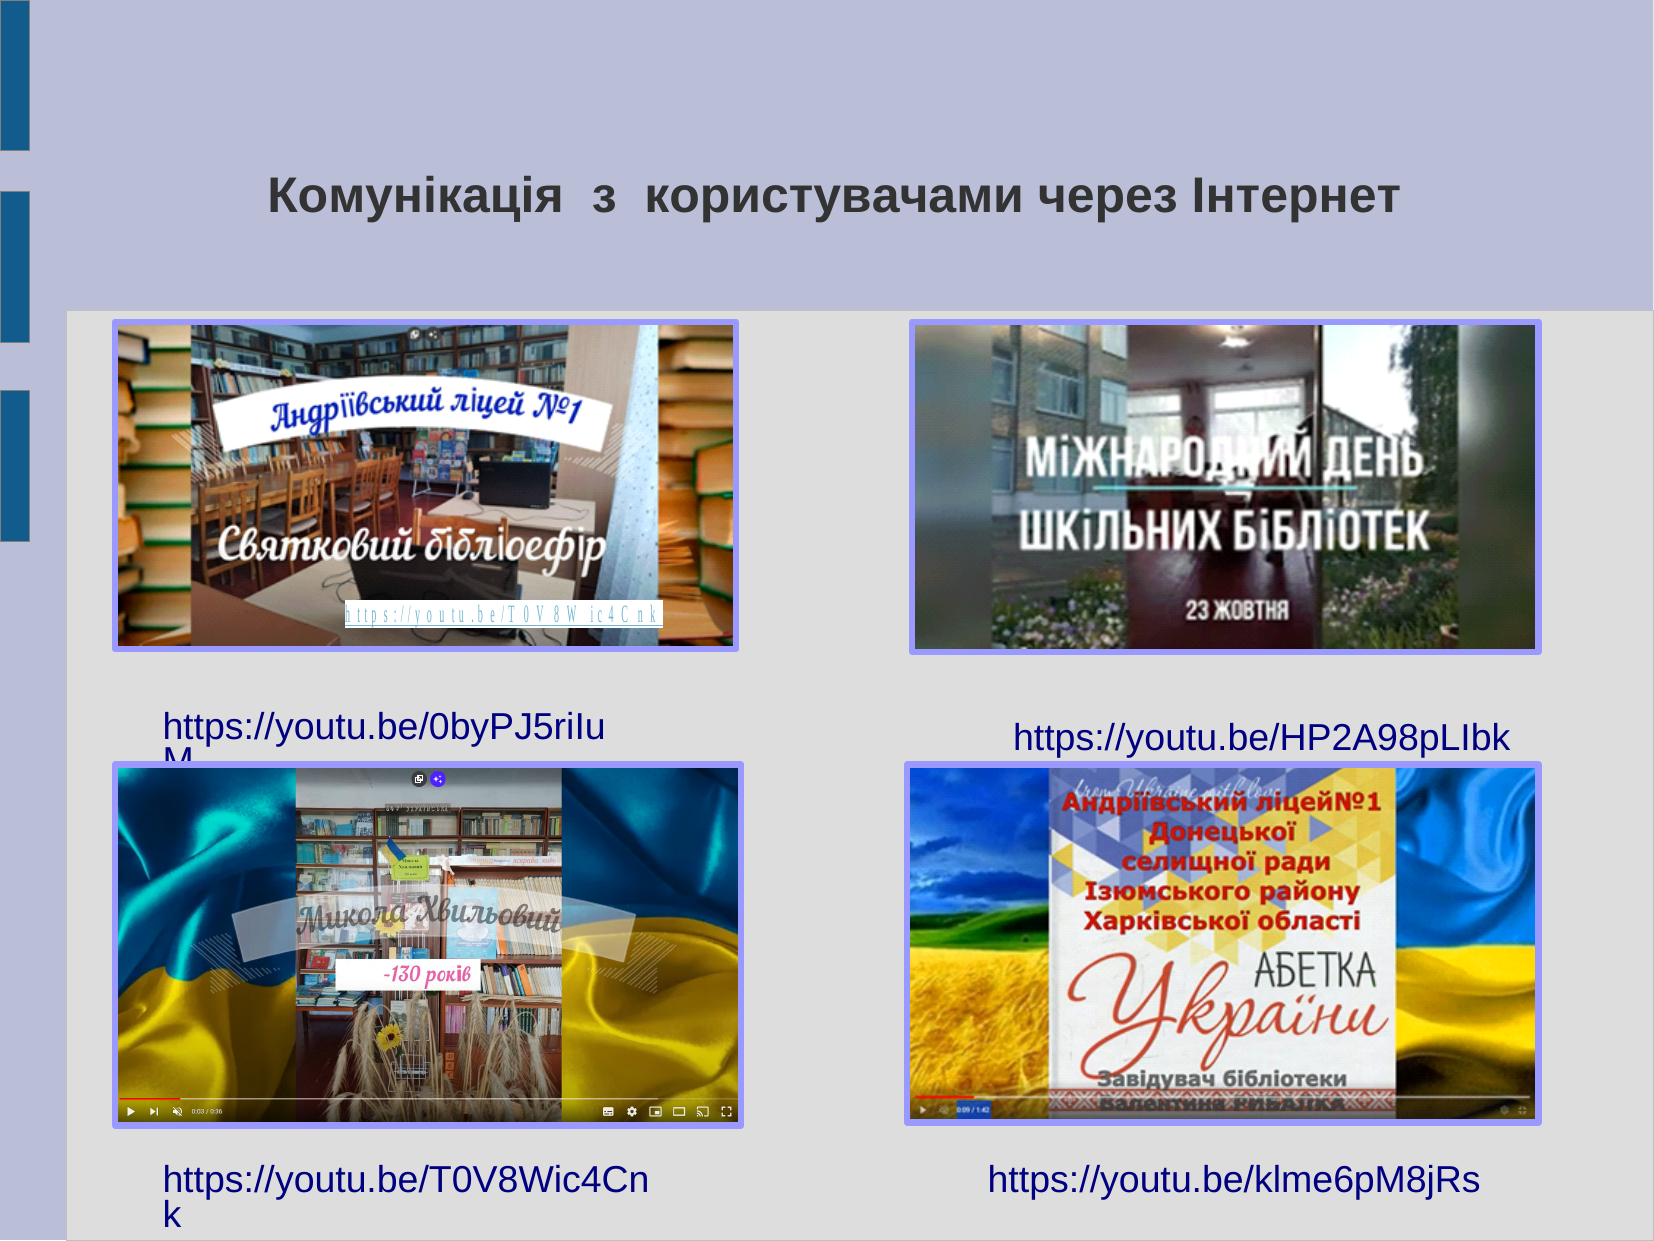

# Комунікація з користувачами через Інтернет
https://youtu.be/0byPJ5riIuM
https://youtu.be/HP2A98pLIbk
https://youtu.be/T0V8Wic4Cnk
https://youtu.be/klme6pM8jRs